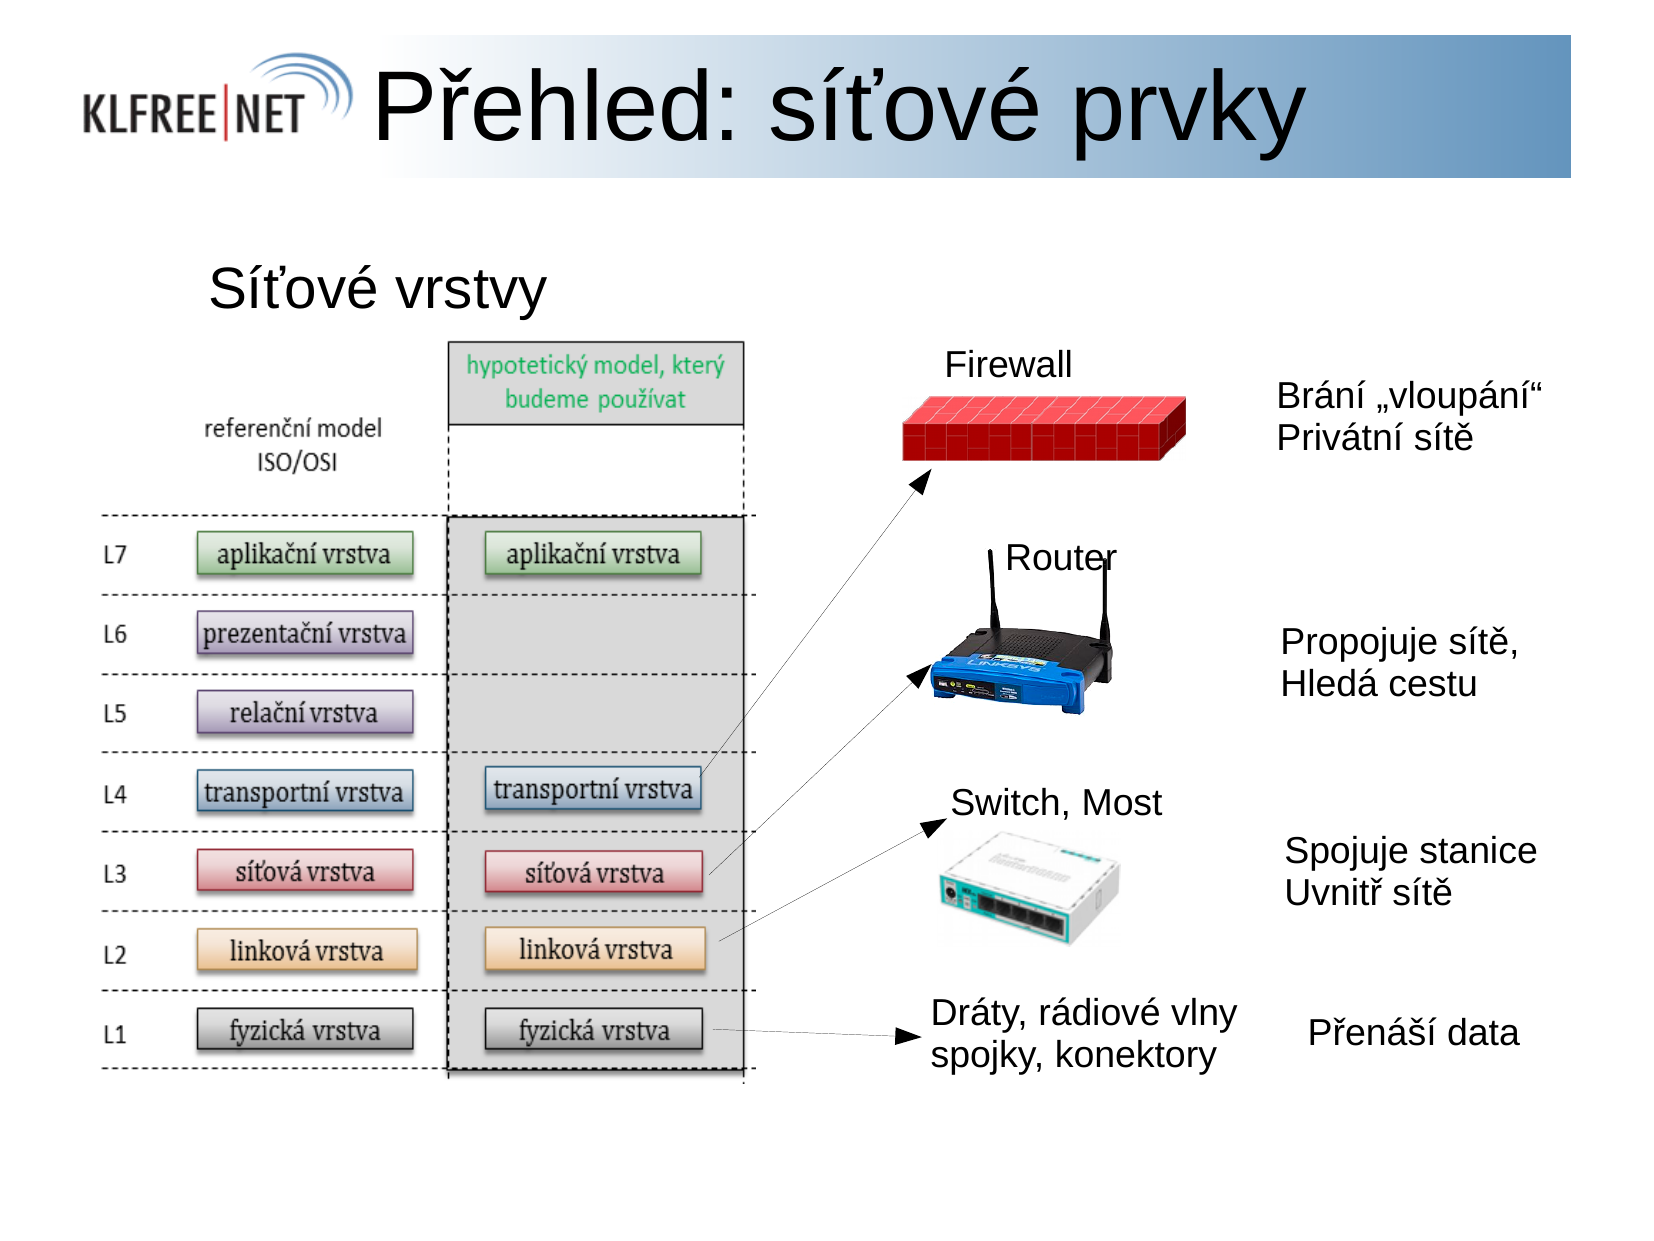

# Přehled: síťové prvky
Síťové vrstvy
Firewall
Brání „vloupání“
Privátní sítě
Router
Propojuje sítě,
Hledá cestu
Switch, Most
Spojuje stanice
Uvnitř sítě
Dráty, rádiové vlny
spojky, konektory
Přenáší data